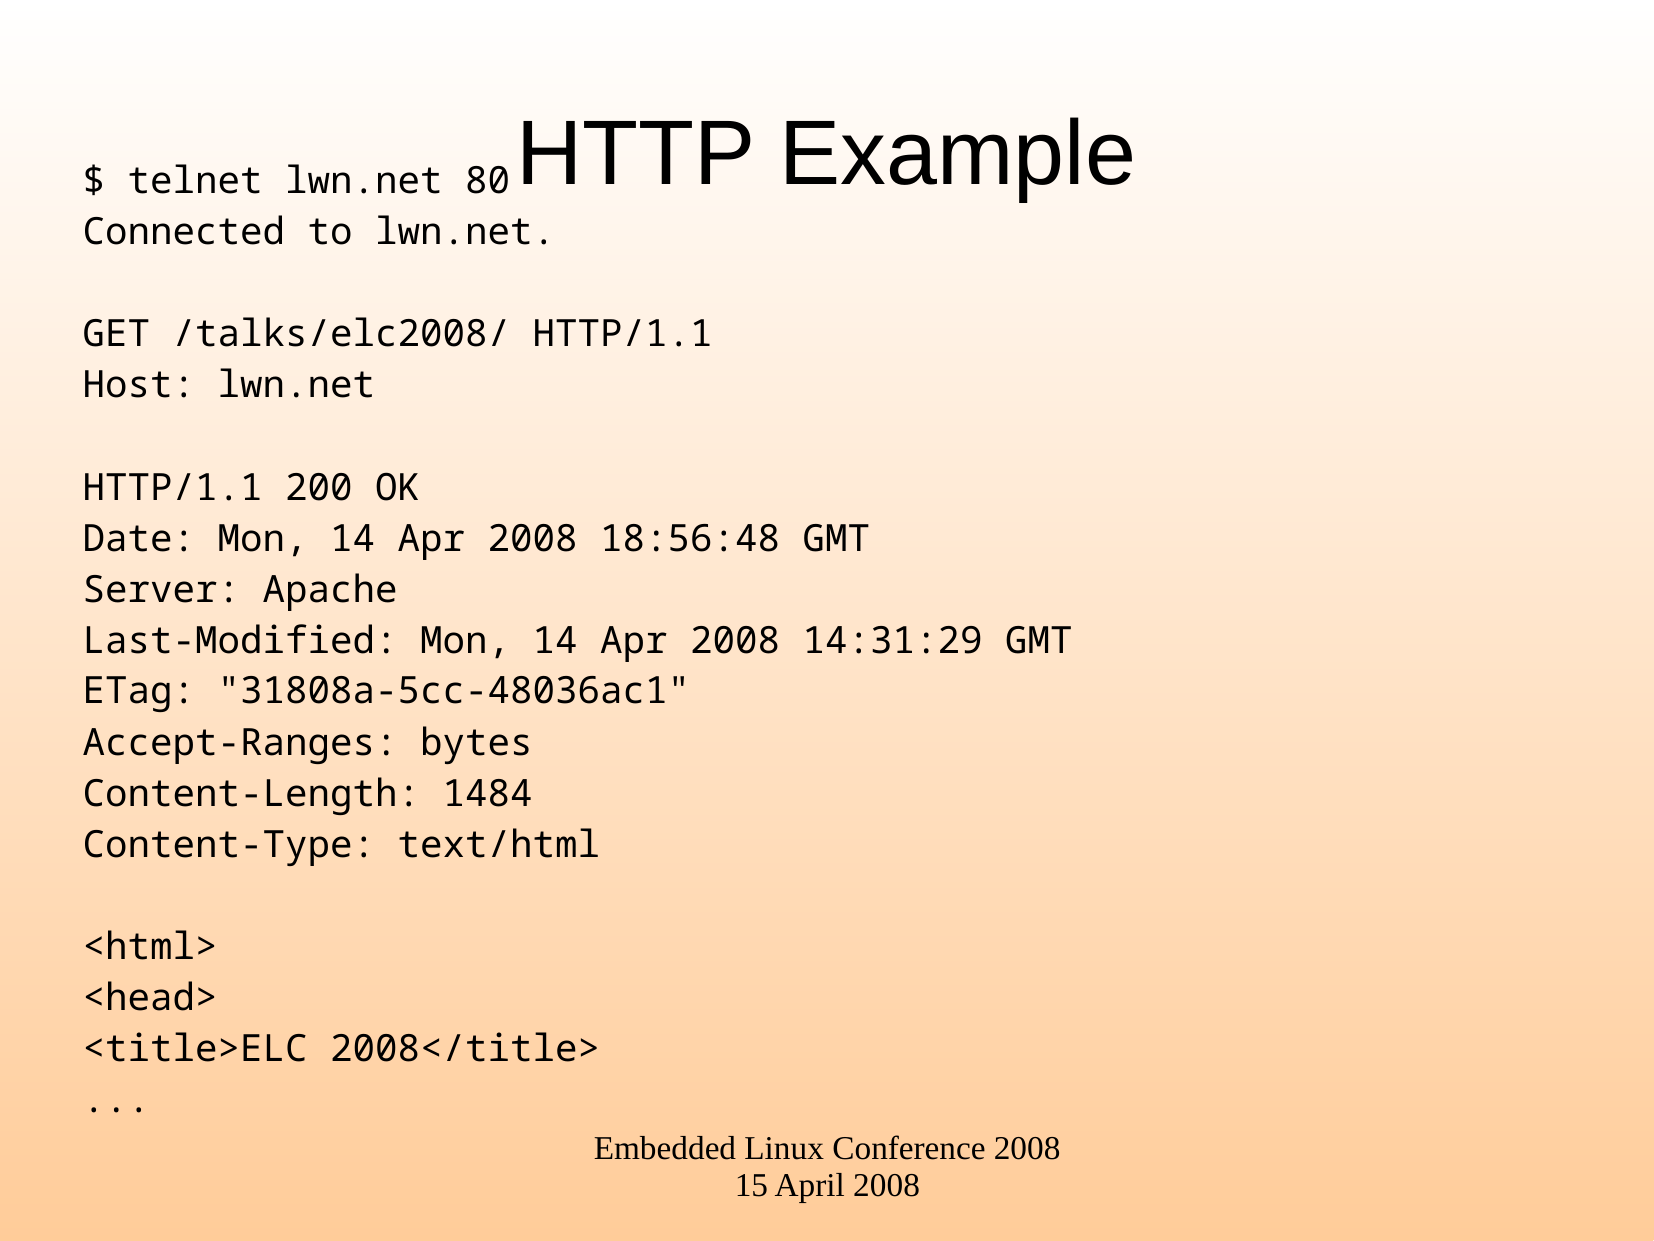

# HTTP Example
$ telnet lwn.net 80
Connected to lwn.net.
GET /talks/elc2008/ HTTP/1.1
Host: lwn.net
HTTP/1.1 200 OK
Date: Mon, 14 Apr 2008 18:56:48 GMT
Server: Apache
Last-Modified: Mon, 14 Apr 2008 14:31:29 GMT
ETag: "31808a-5cc-48036ac1"
Accept-Ranges: bytes
Content-Length: 1484
Content-Type: text/html
<html>
<head>
<title>ELC 2008</title>
...
Embedded Linux Conference 2008